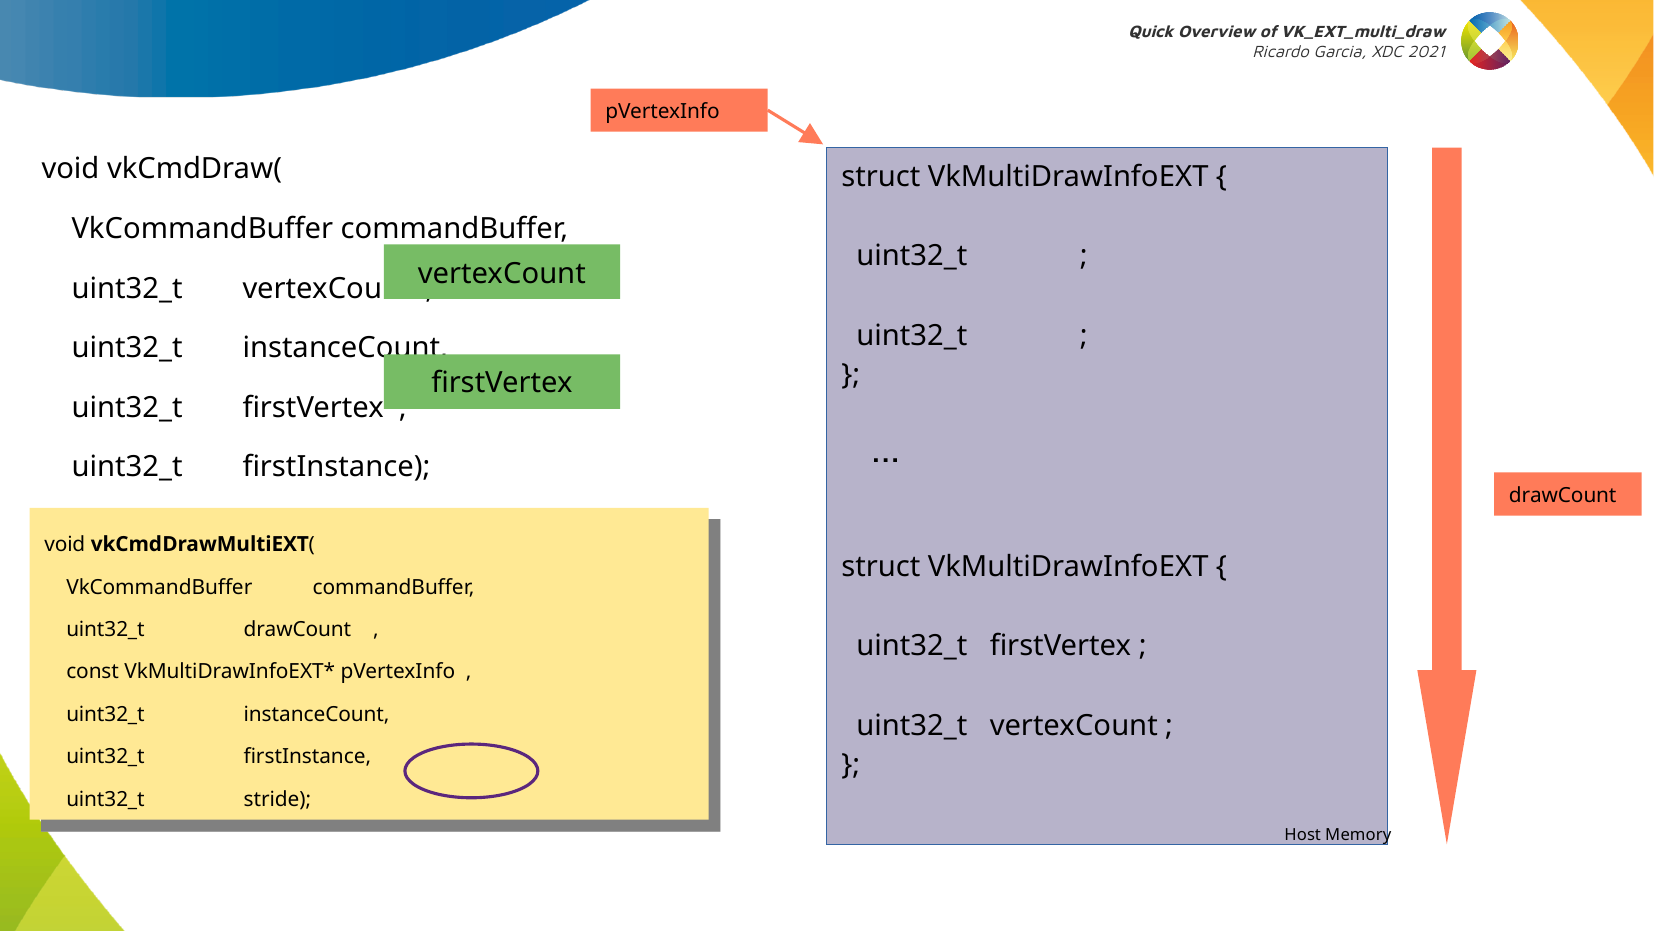

Quick Overview of VK_EXT_multi_draw
Ricardo Garcia, XDC 2021
pVertexInfo
void vkCmdDraw(
 VkCommandBuffer commandBuffer,
 uint32_t vertexCount ,
 uint32_t instanceCount,
 uint32_t firstVertex ,
 uint32_t firstInstance);
struct VkMultiDrawInfoEXT {
 uint32_t ;
 uint32_t ;
};
vertexCount
firstVertex
...
drawCount
void vkCmdDrawMultiEXT(
 VkCommandBuffer commandBuffer,
 uint32_t drawCount ,
 const VkMultiDrawInfoEXT* pVertexInfo ,
 uint32_t instanceCount,
 uint32_t firstInstance,
 uint32_t stride);
struct VkMultiDrawInfoEXT {
 uint32_t firstVertex ;
 uint32_t vertexCount ;
};
Host Memory